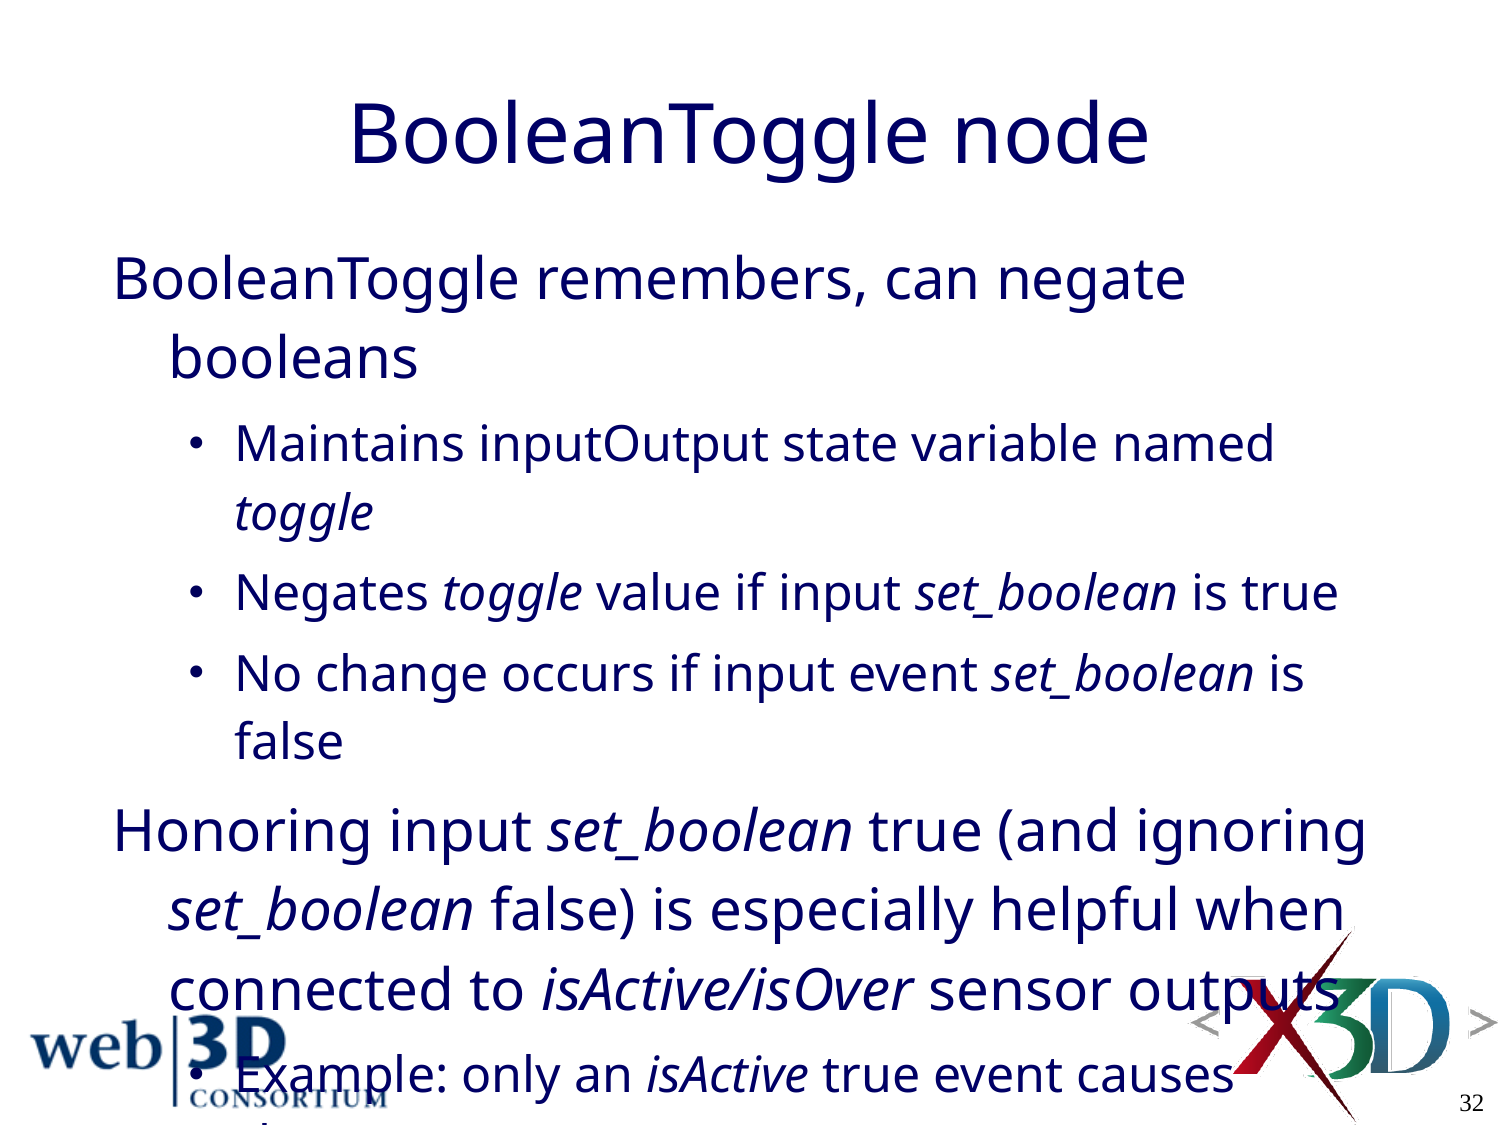

# BooleanToggle node
BooleanToggle remembers, can negate booleans
Maintains inputOutput state variable named toggle
Negates toggle value if input set_boolean is true
No change occurs if input event set_boolean is false
Honoring input set_boolean true (and ignoring set_boolean false) is especially helpful when connected to isActive/isOver sensor outputs
Example: only an isActive true event causes change
Toggling occurs only on selection, rather than both selection+deselection, so user can remove pointer